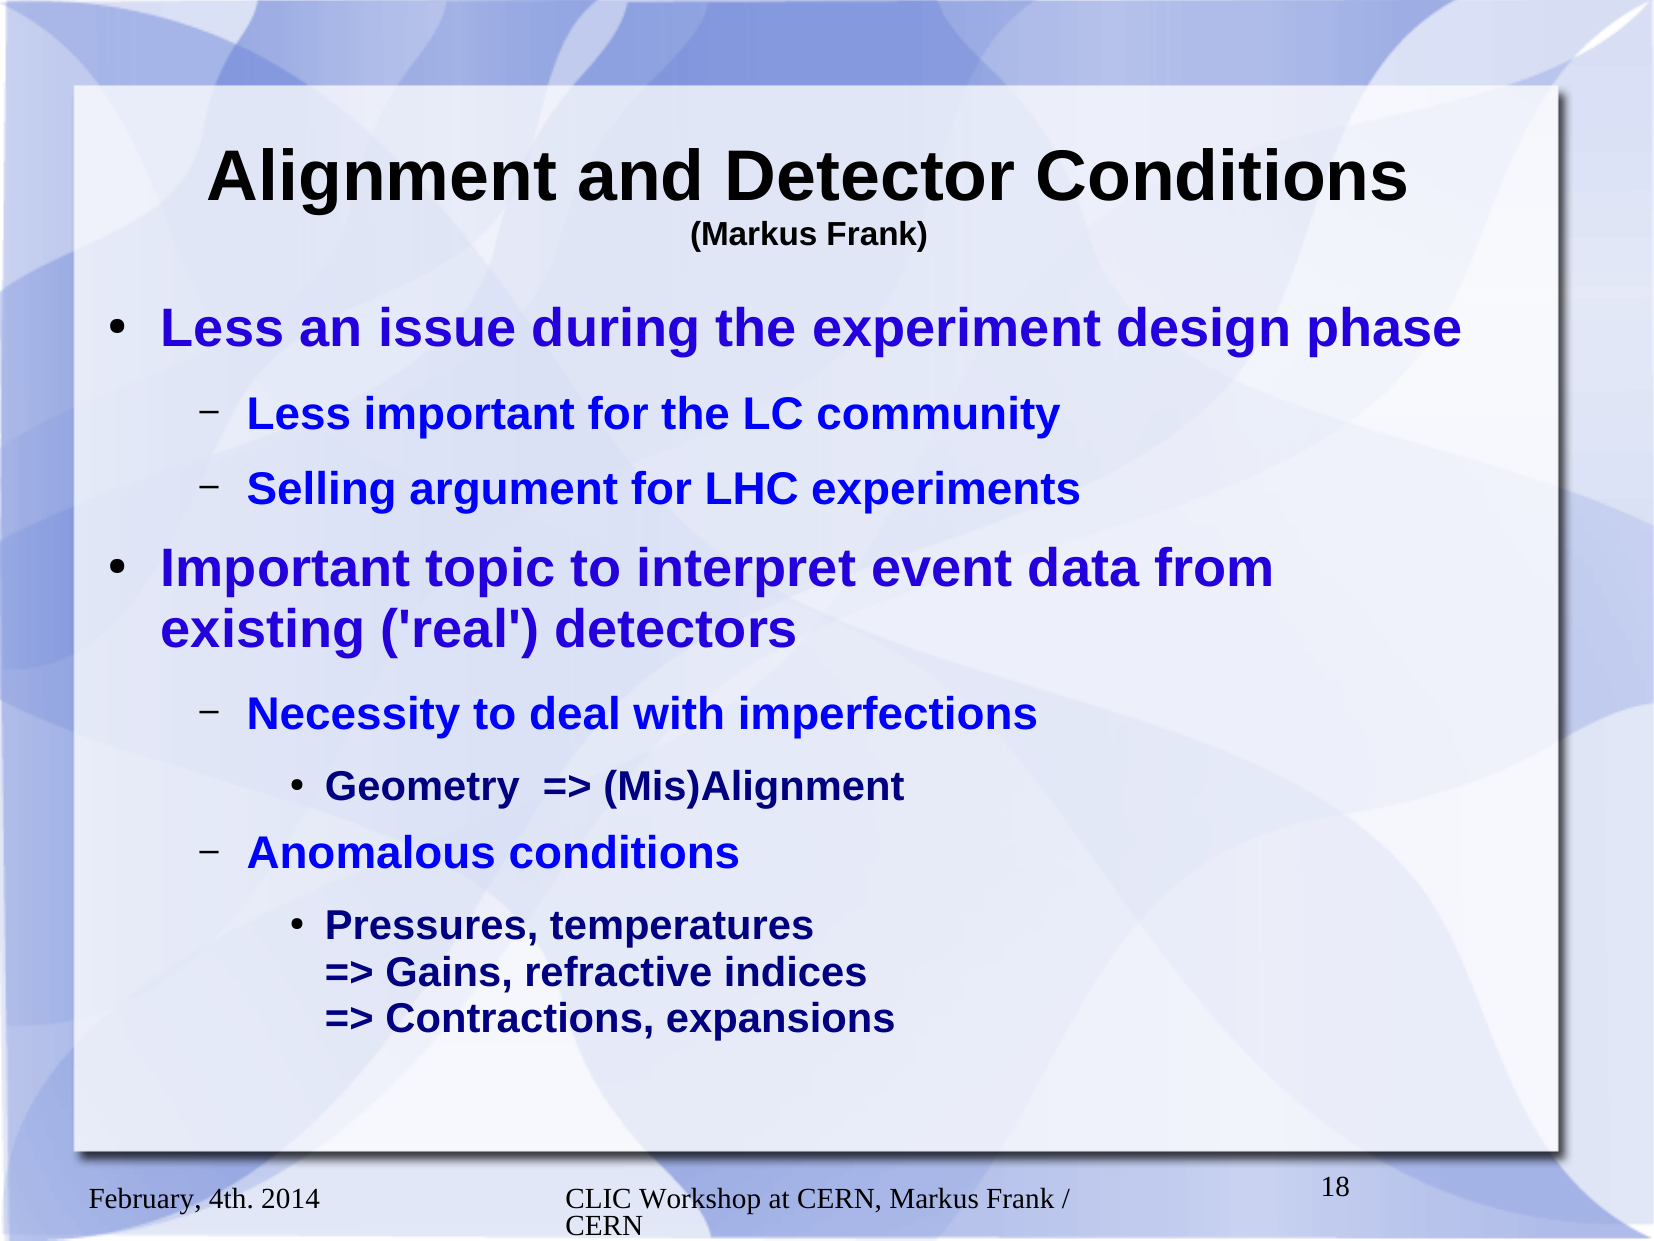

# Alignment and Detector Conditions (Markus Frank)
Less an issue during the experiment design phase
Less important for the LC community
Selling argument for LHC experiments
Important topic to interpret event data from
existing ('real') detectors
Necessity to deal with imperfections
Geometry => (Mis)Alignment
Anomalous conditions
Pressures, temperatures
=> Gains, refractive indices
=> Contractions, expansions
18
February, 4th. 2014
CLIC Workshop at CERN, Markus Frank / CERN